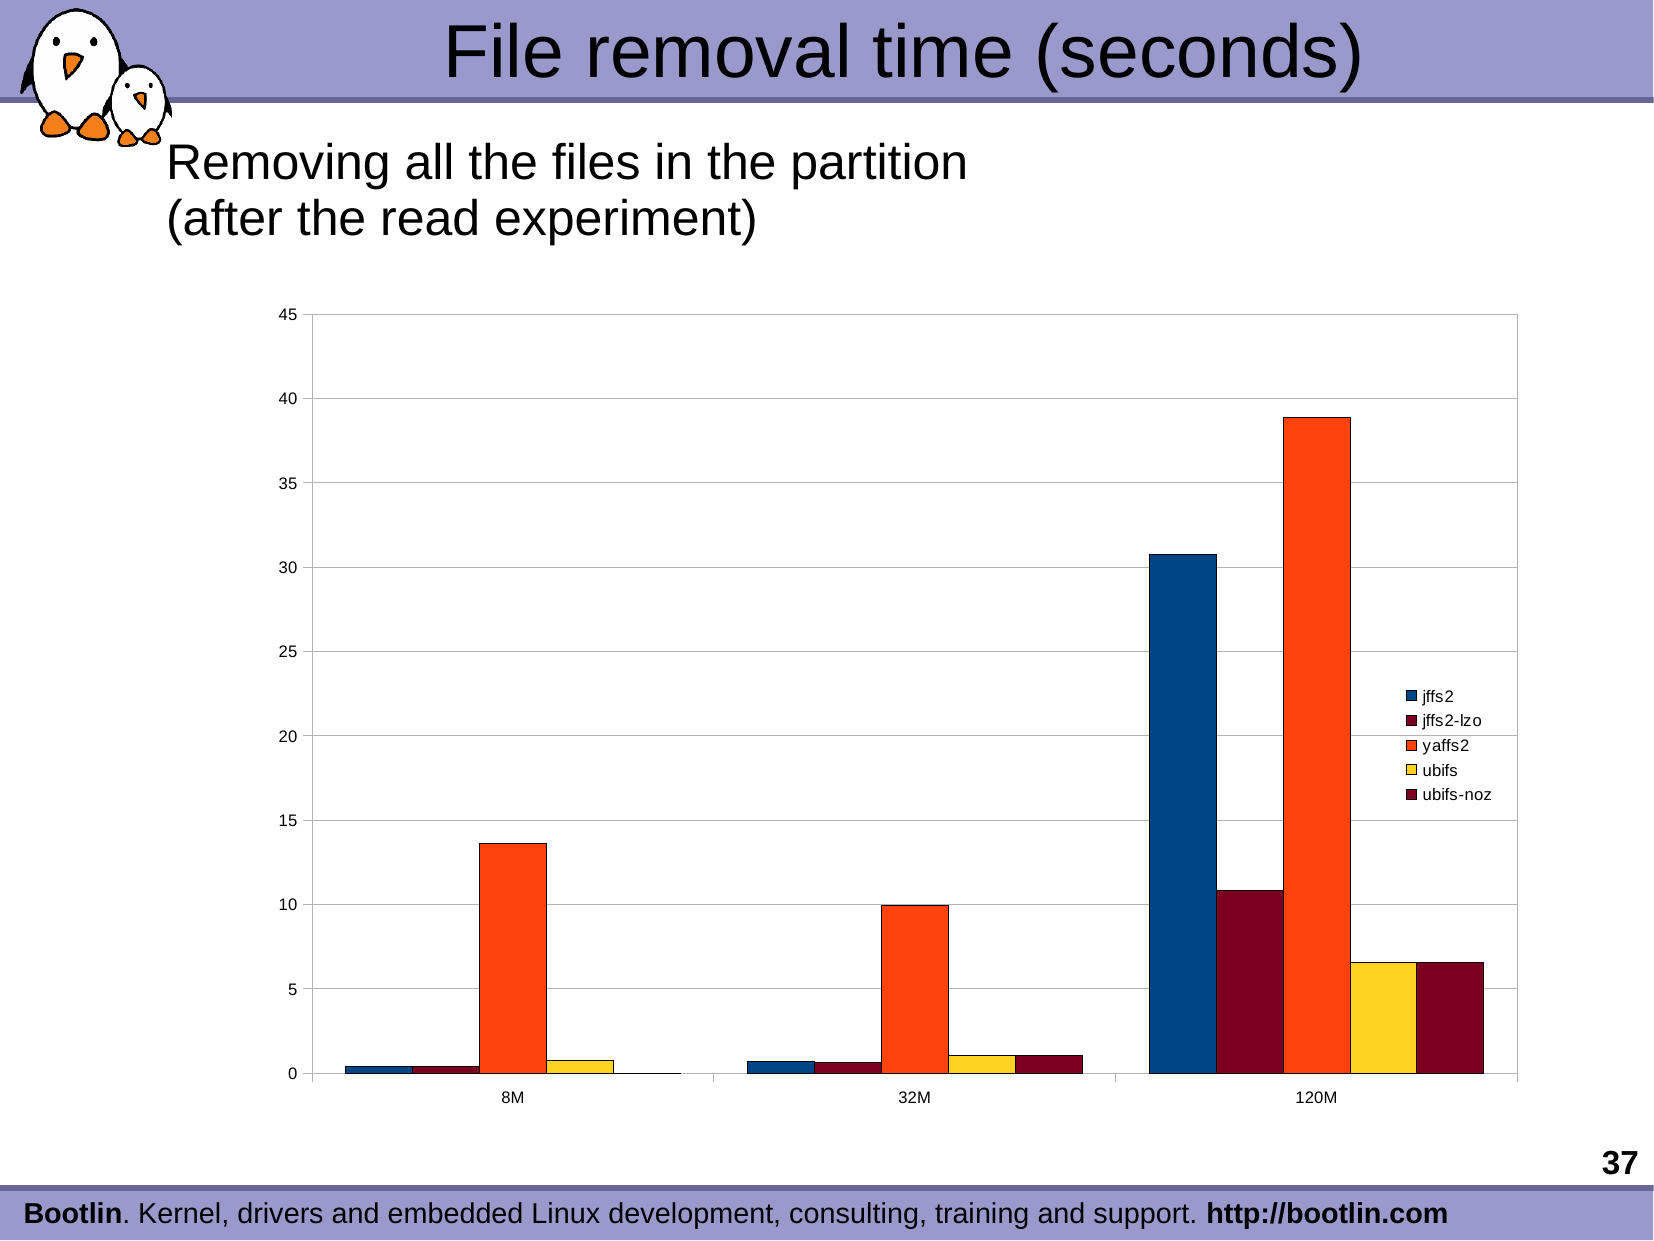

# File removal time (seconds)
Removing all the files in the partition
(after the read experiment)
### Chart
| Category | jffs2 | jffs2-lzo | yaffs2 | ubifs | ubifs-noz |
|---|---|---|---|---|---|
| 8M | 0.4 | 0.39 | 13.63 | 0.77 | 0.0 |
| 32M | 0.68 | 0.64 | 9.97 | 1.02 | 1.03 |
| 120M | 30.75 | 10.8 | 38.85 | 6.58 | 6.57 |